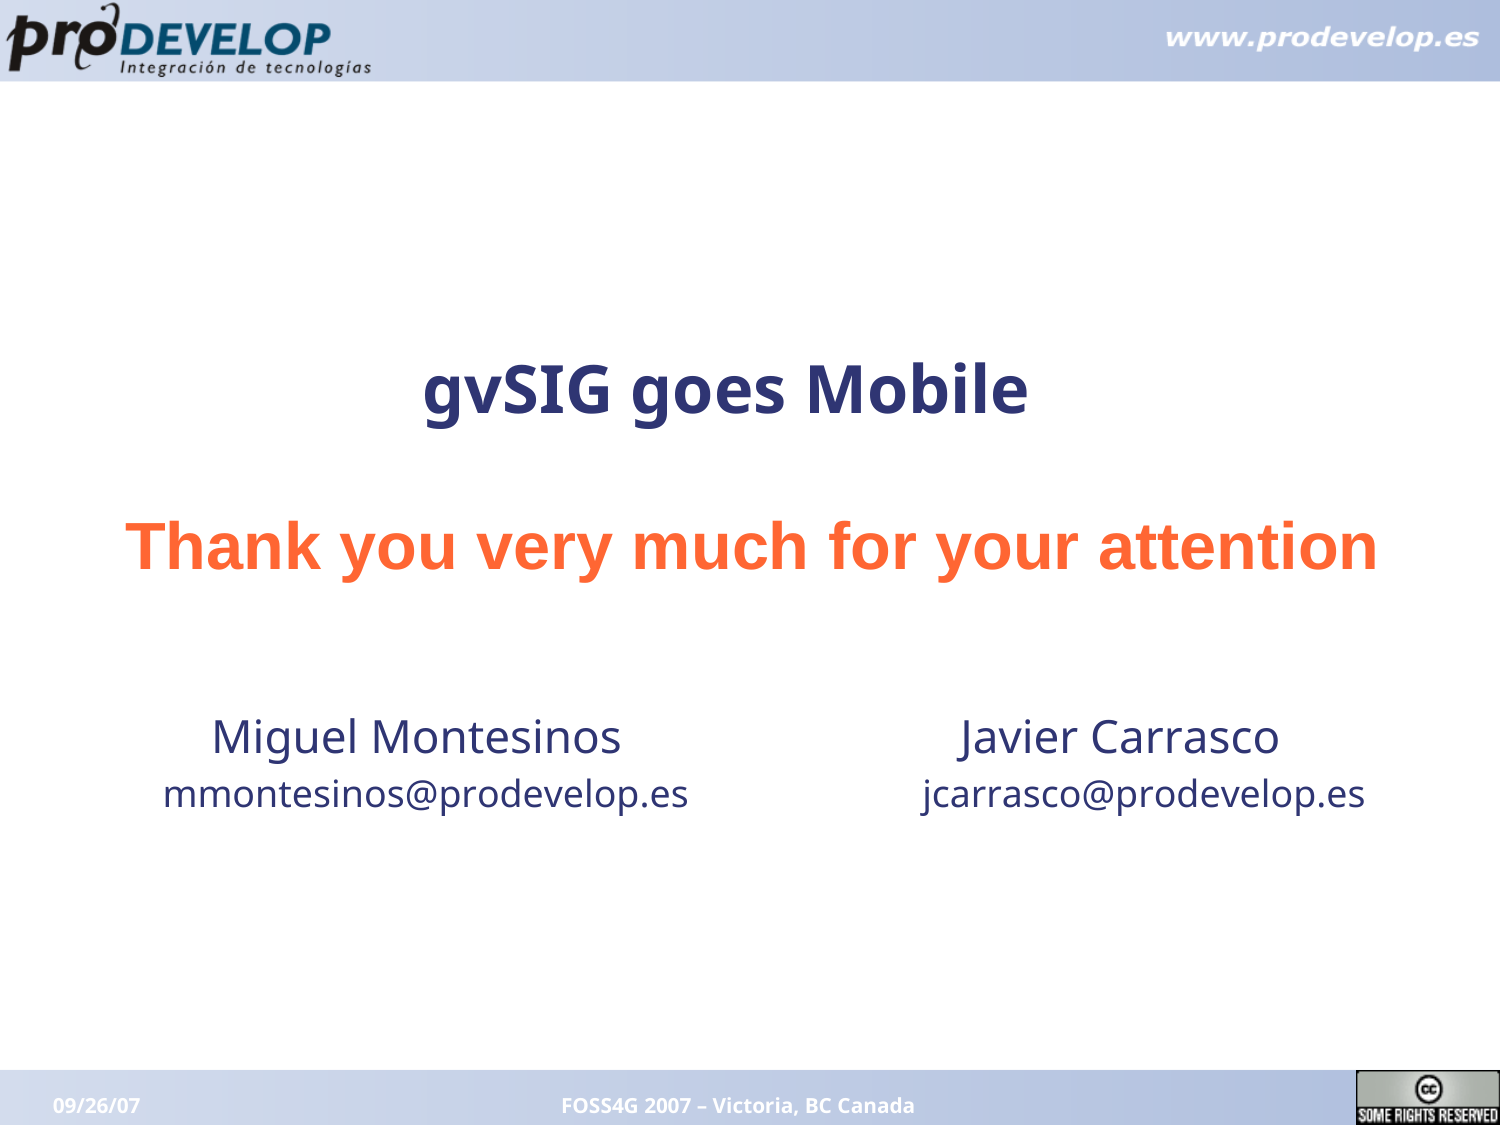

# gvSIG goes Mobile
Thank you very much for your attention
 Miguel Montesinos 		 Javier Carrasco
mmontesinos@prodevelop.es 		 jcarrasco@prodevelop.es
25/10/2006
26
Plan Difusión Interna gvSIG v. 2.0